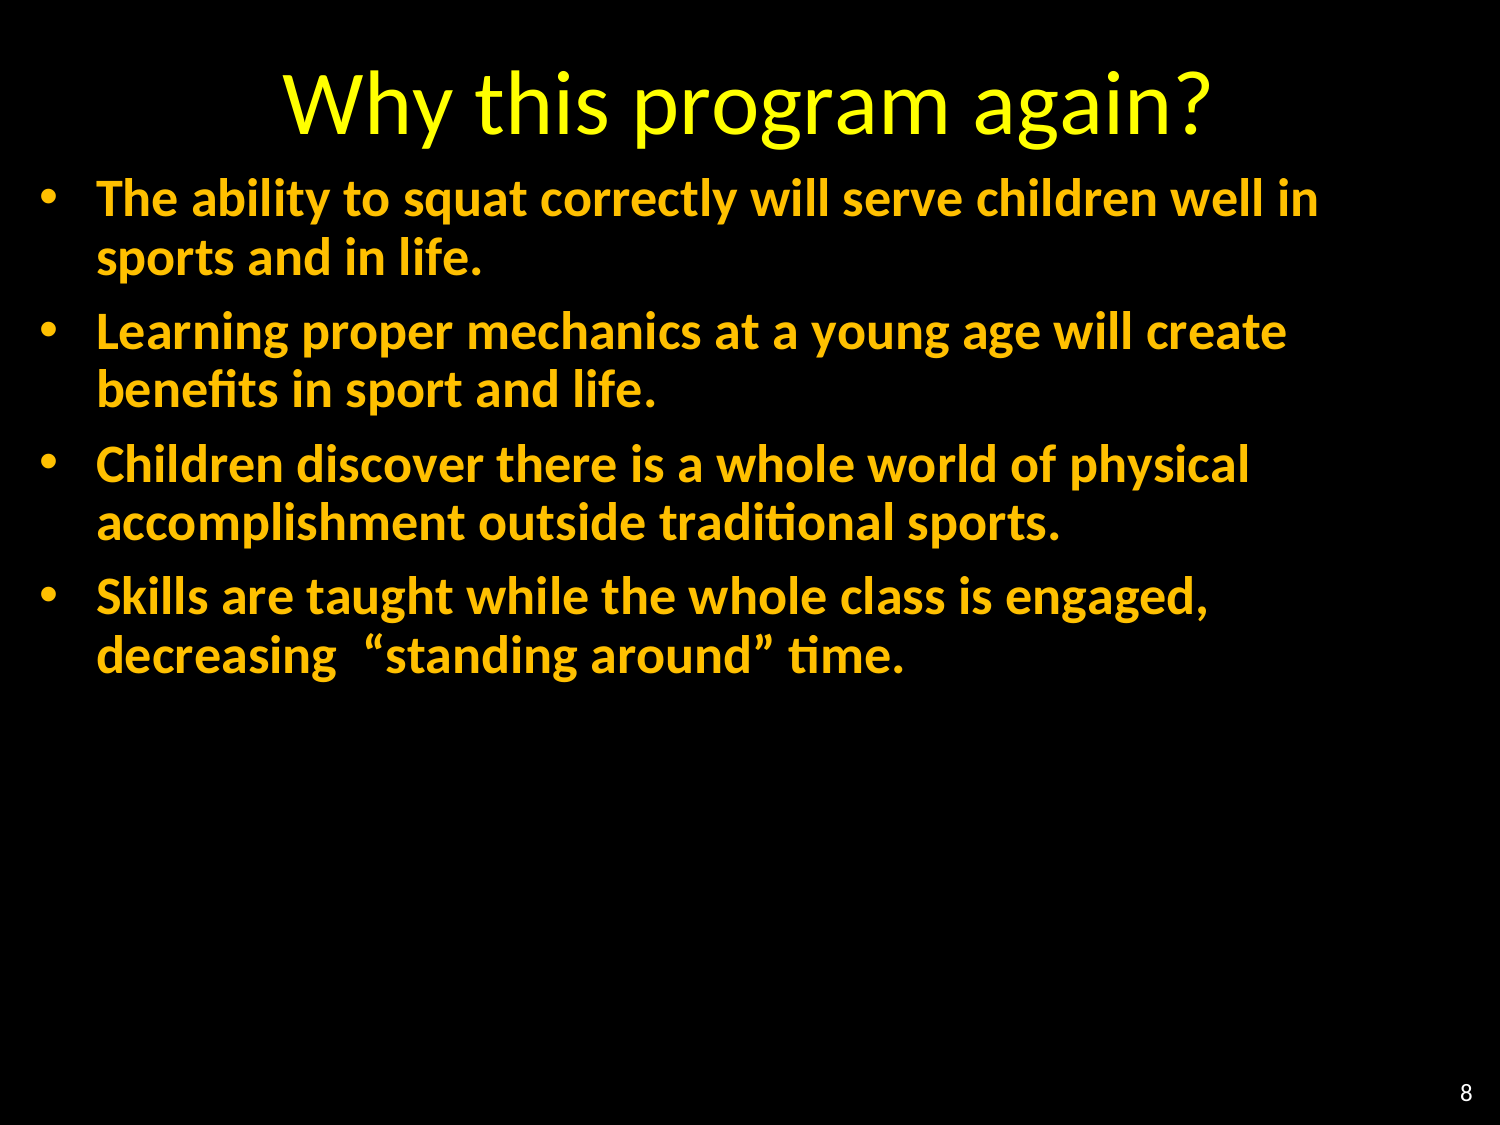

# Why this program again?
The ability to squat correctly will serve children well in sports and in life.
Learning proper mechanics at a young age will create benefits in sport and life.
Children discover there is a whole world of physical accomplishment outside traditional sports.
Skills are taught while the whole class is engaged, decreasing “standing around” time.